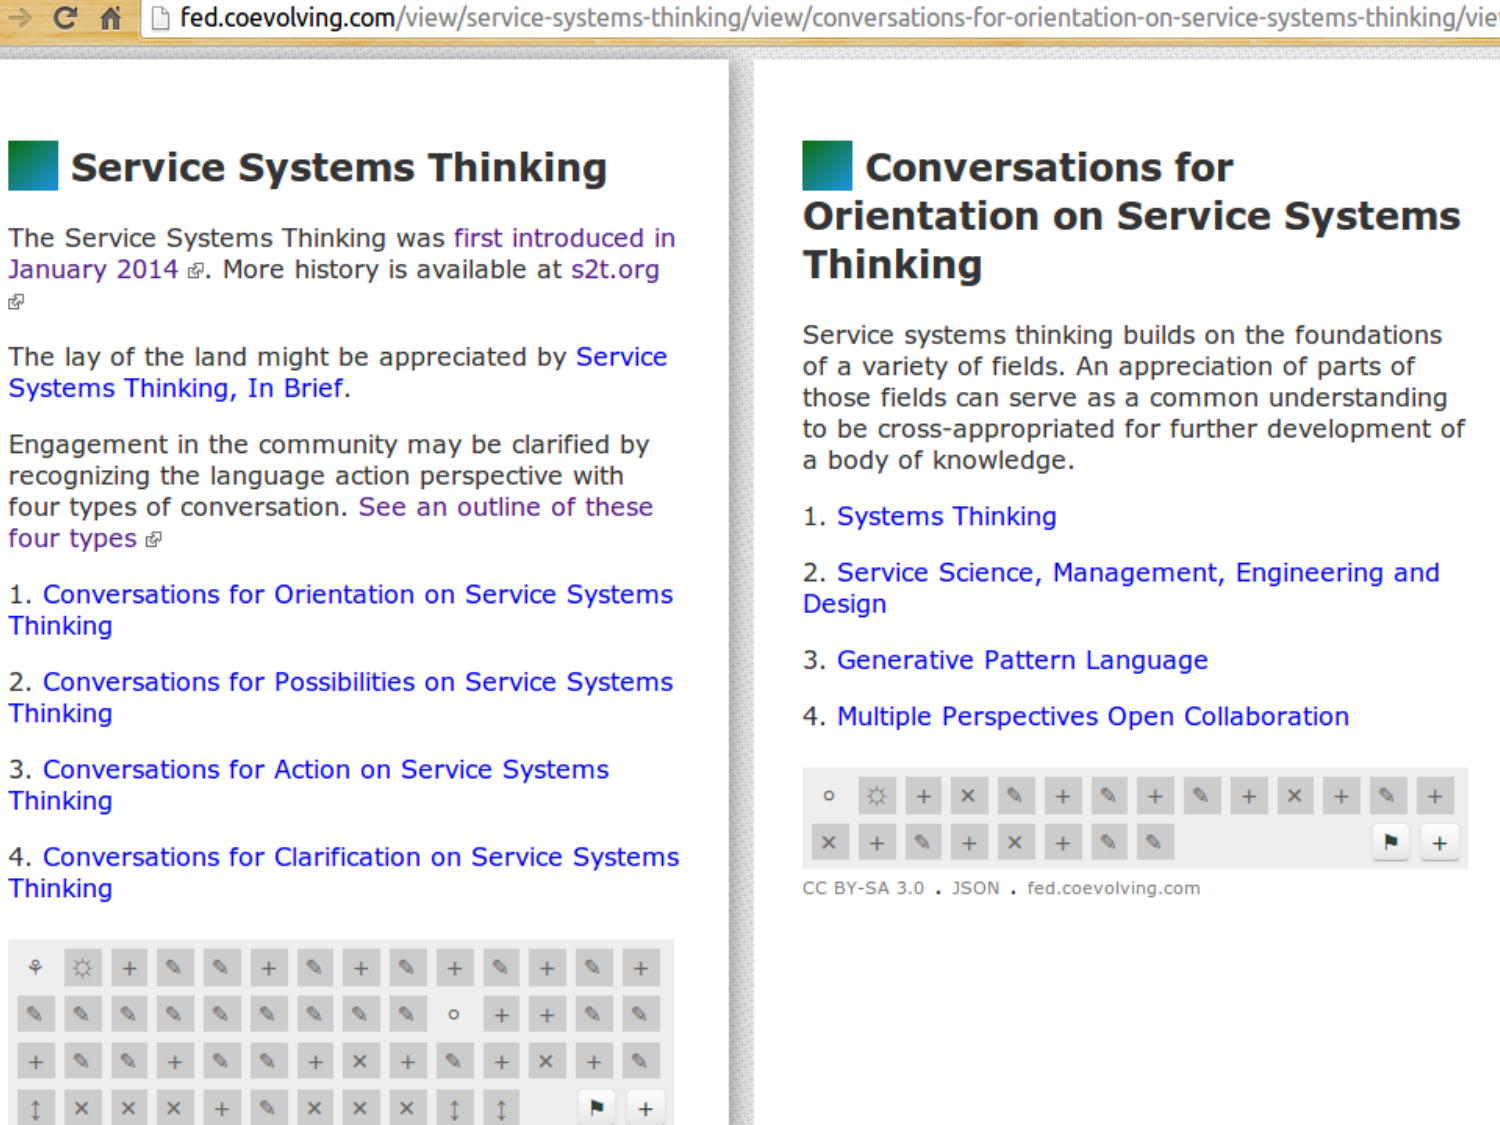

# Conversations for orientation
An Invitation to Service Systems Thinking
October 2014
9